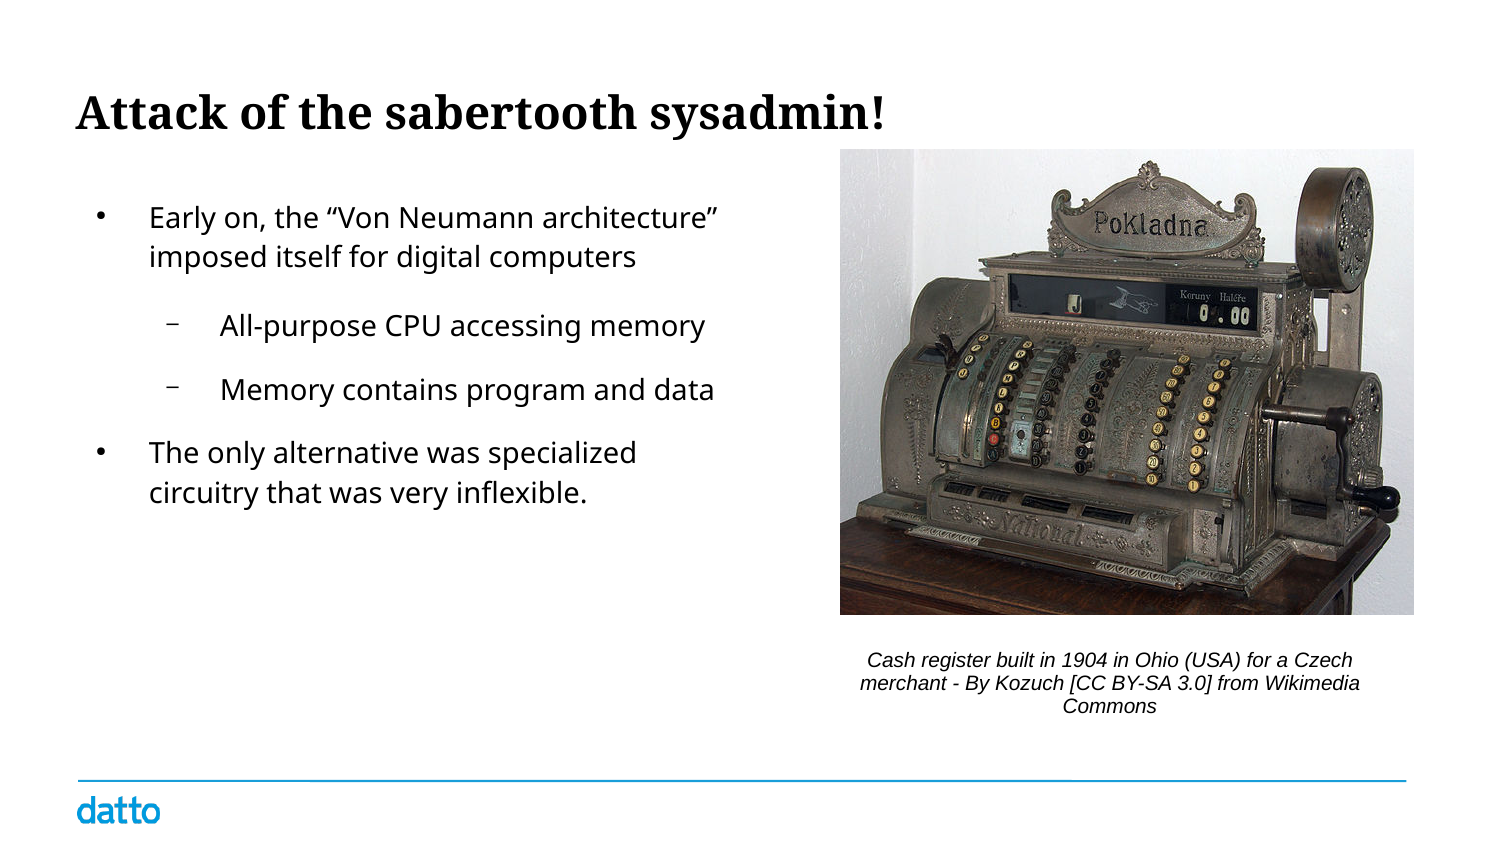

# Attack of the sabertooth sysadmin!
Early on, the “Von Neumann architecture” imposed itself for digital computers
All-purpose CPU accessing memory
Memory contains program and data
The only alternative was specialized circuitry that was very inflexible.
Cash register built in 1904 in Ohio (USA) for a Czech merchant - By Kozuch [CC BY-SA 3.0] from Wikimedia Commons